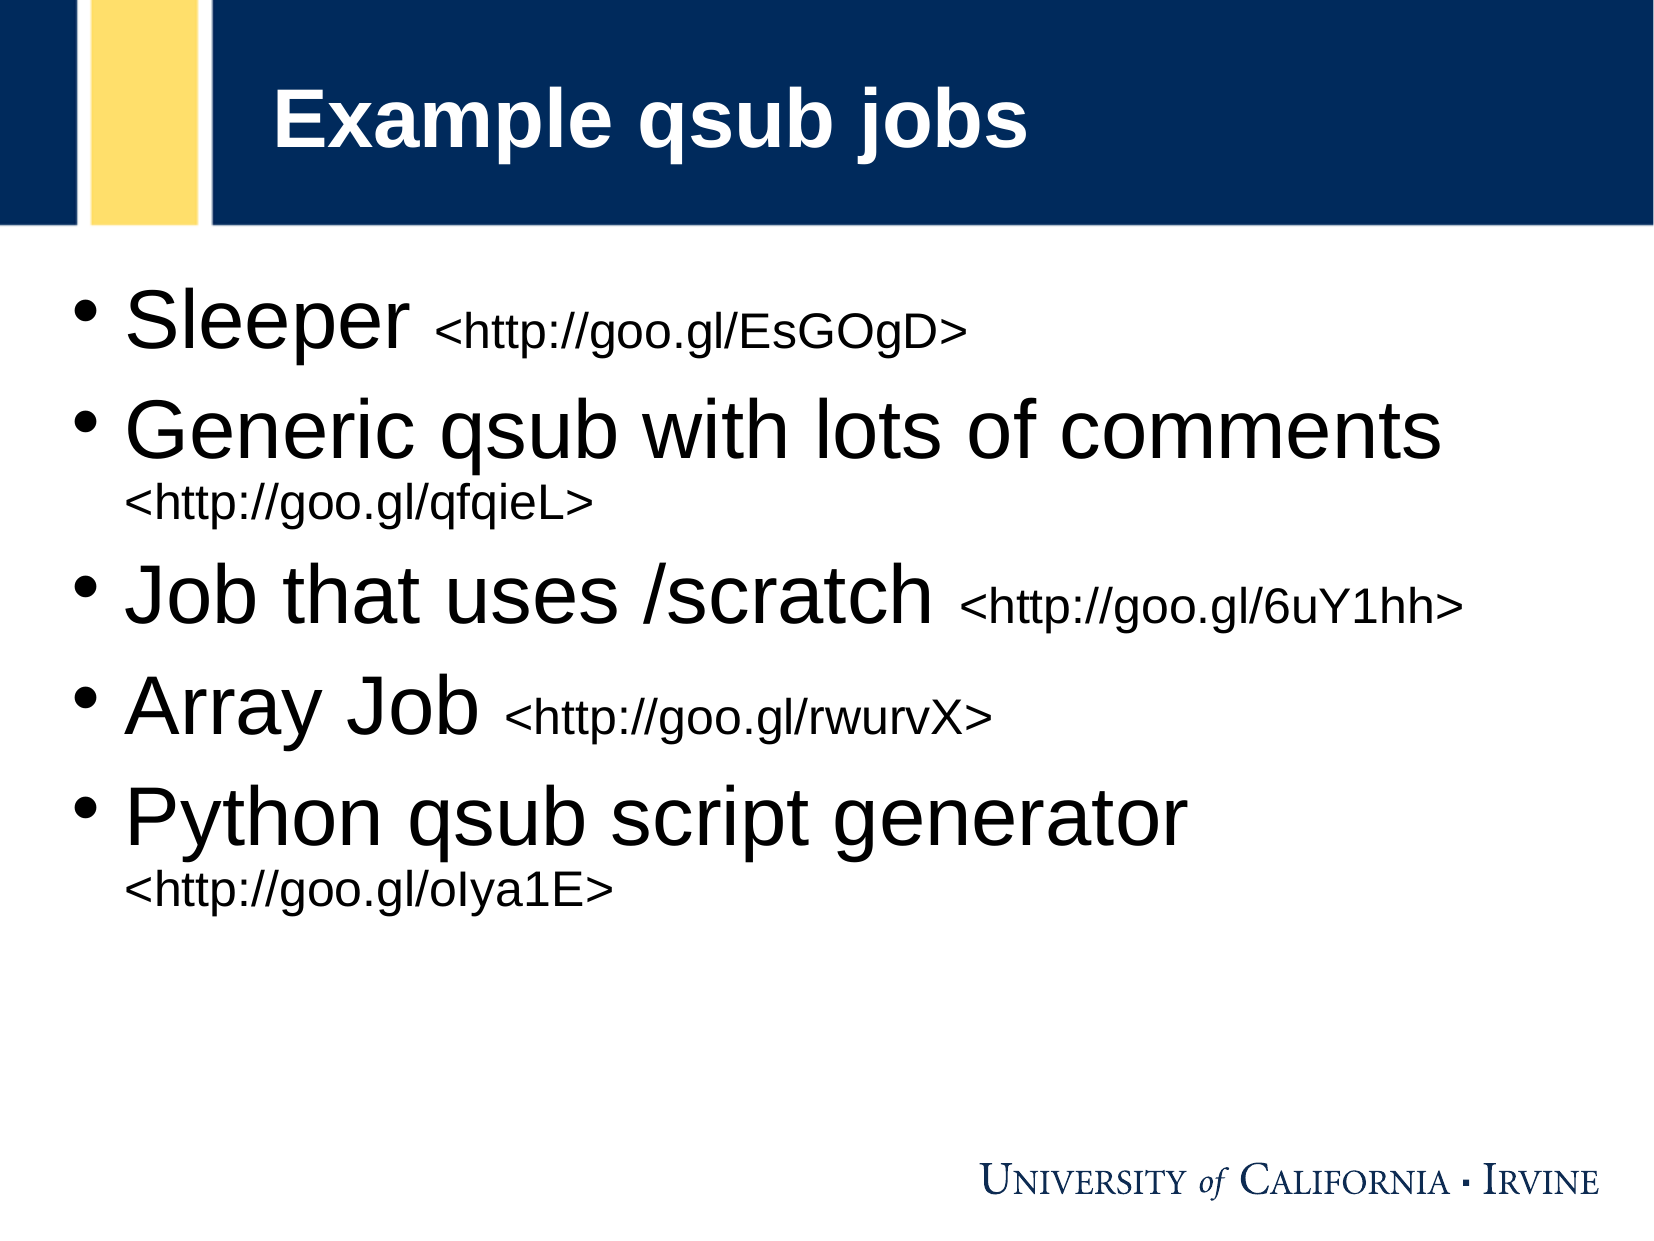

# Example qsub jobs
Sleeper <http://goo.gl/EsGOgD>
Generic qsub with lots of comments
<http://goo.gl/qfqieL>
Job that uses /scratch <http://goo.gl/6uY1hh>
Array Job <http://goo.gl/rwurvX>
Python qsub script generator
<http://goo.gl/oIya1E>